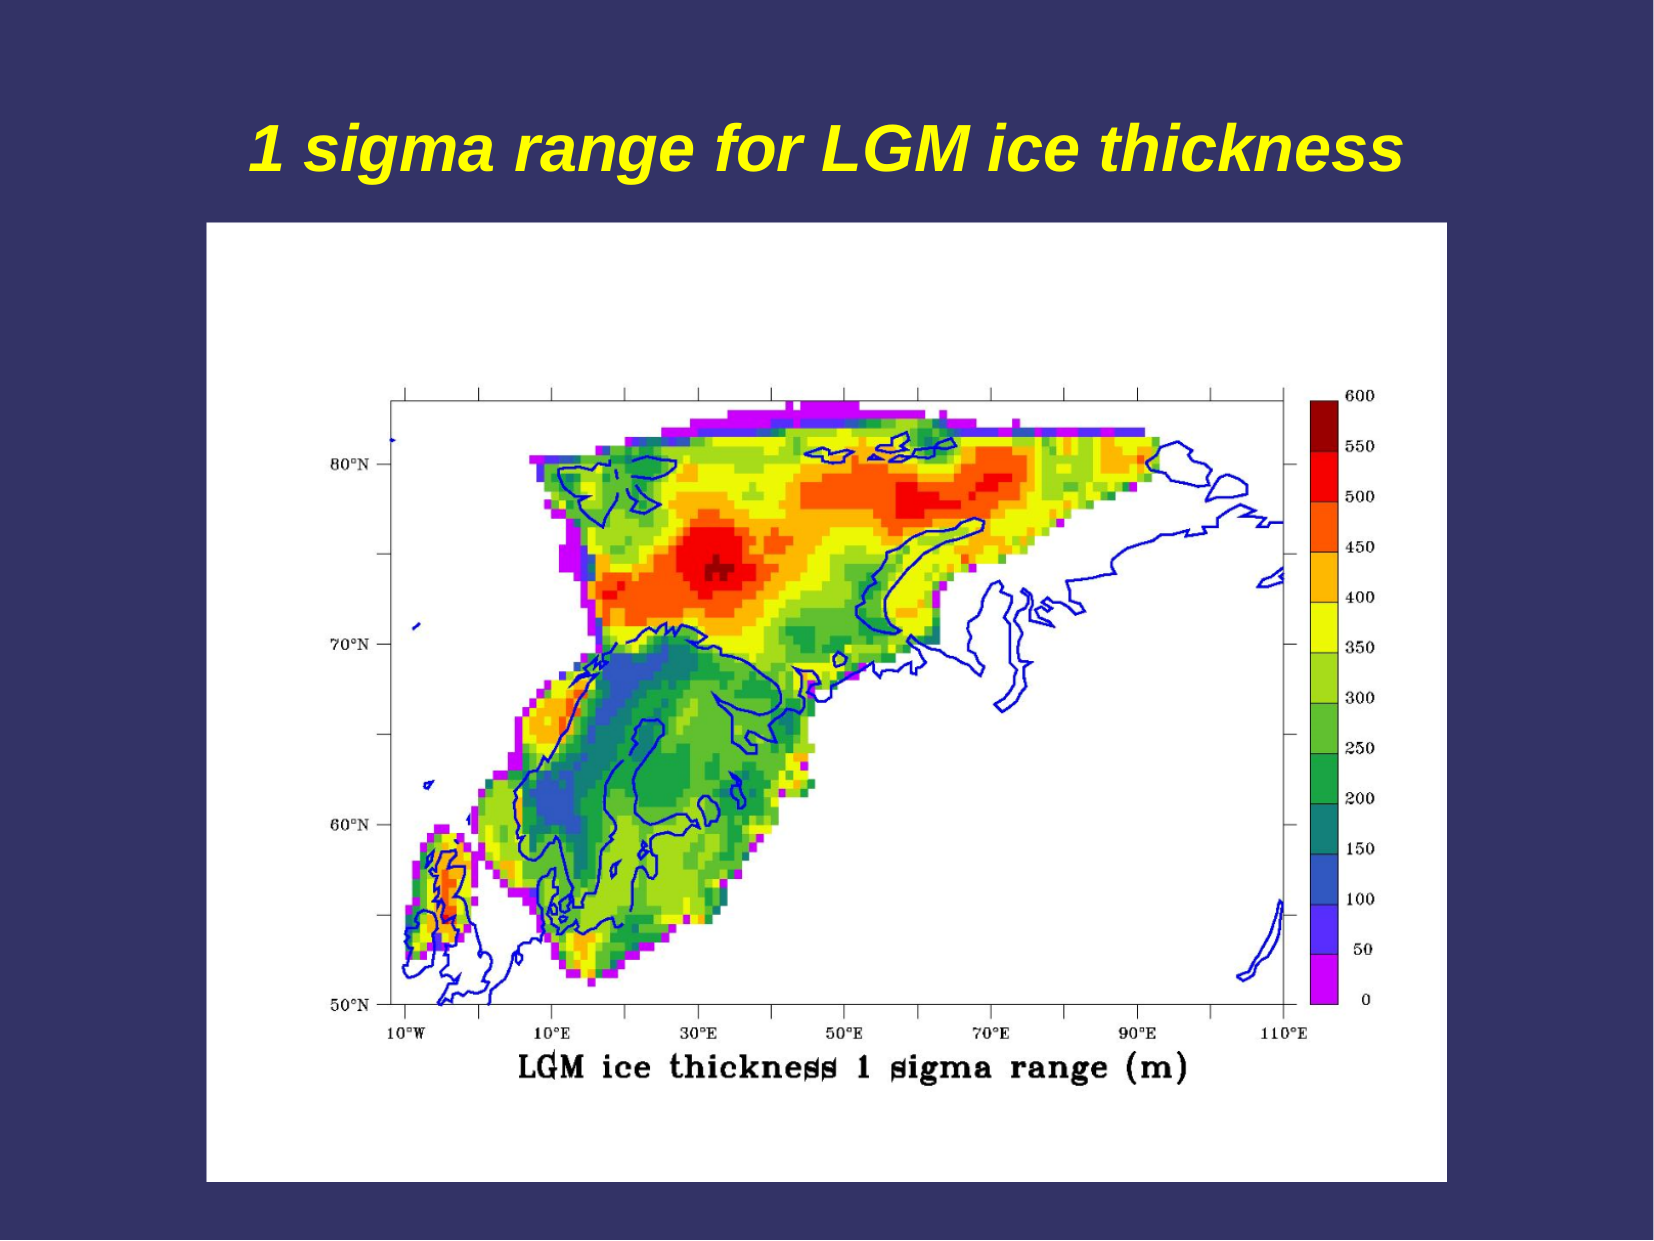

# 1 sigma range for LGM ice thickness